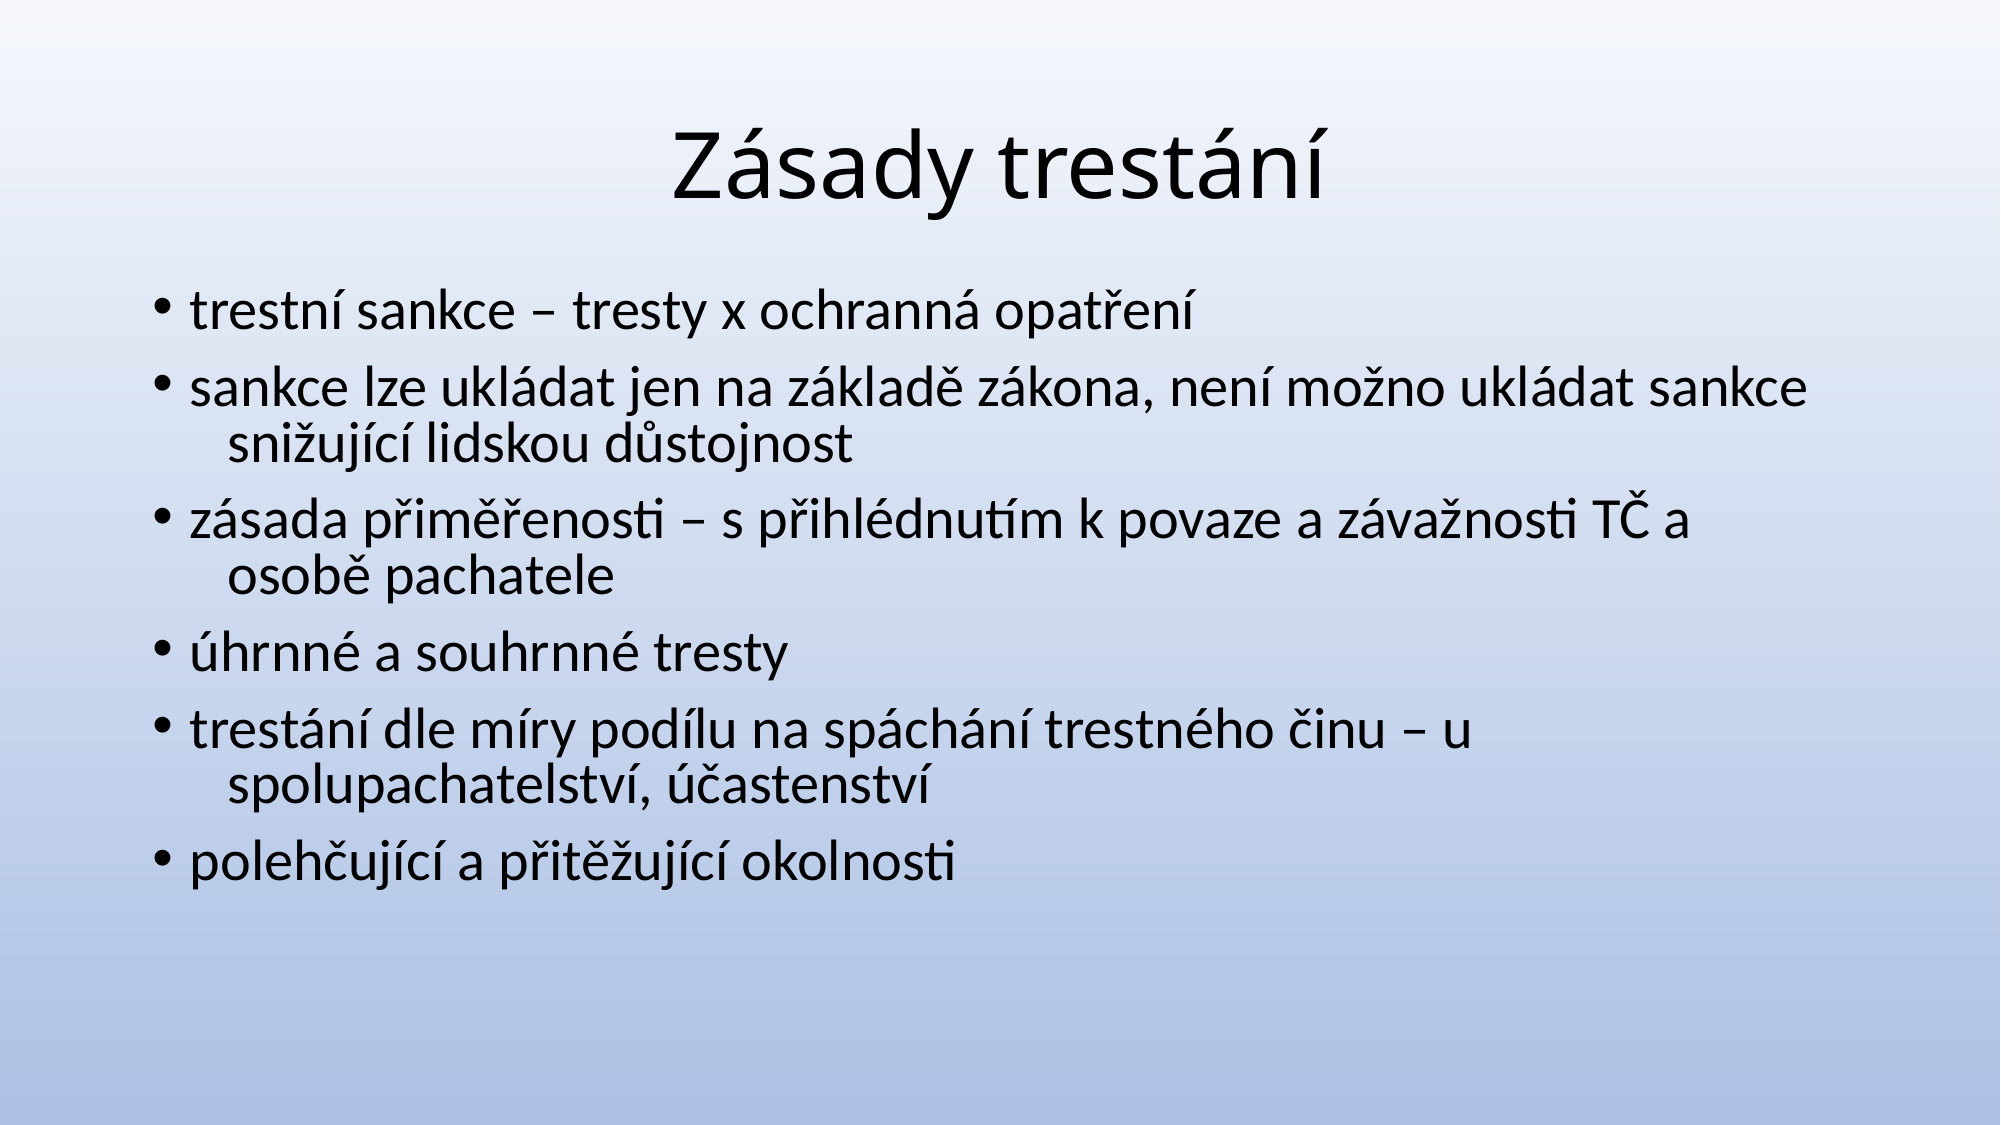

# Zásady trestání
trestní sankce – tresty x ochranná opatření
sankce lze ukládat jen na základě zákona, není možno ukládat sankce snižující lidskou důstojnost
zásada přiměřenosti – s přihlédnutím k povaze a závažnosti TČ a osobě pachatele
úhrnné a souhrnné tresty
trestání dle míry podílu na spáchání trestného činu – u spolupachatelství, účastenství
polehčující a přitěžující okolnosti